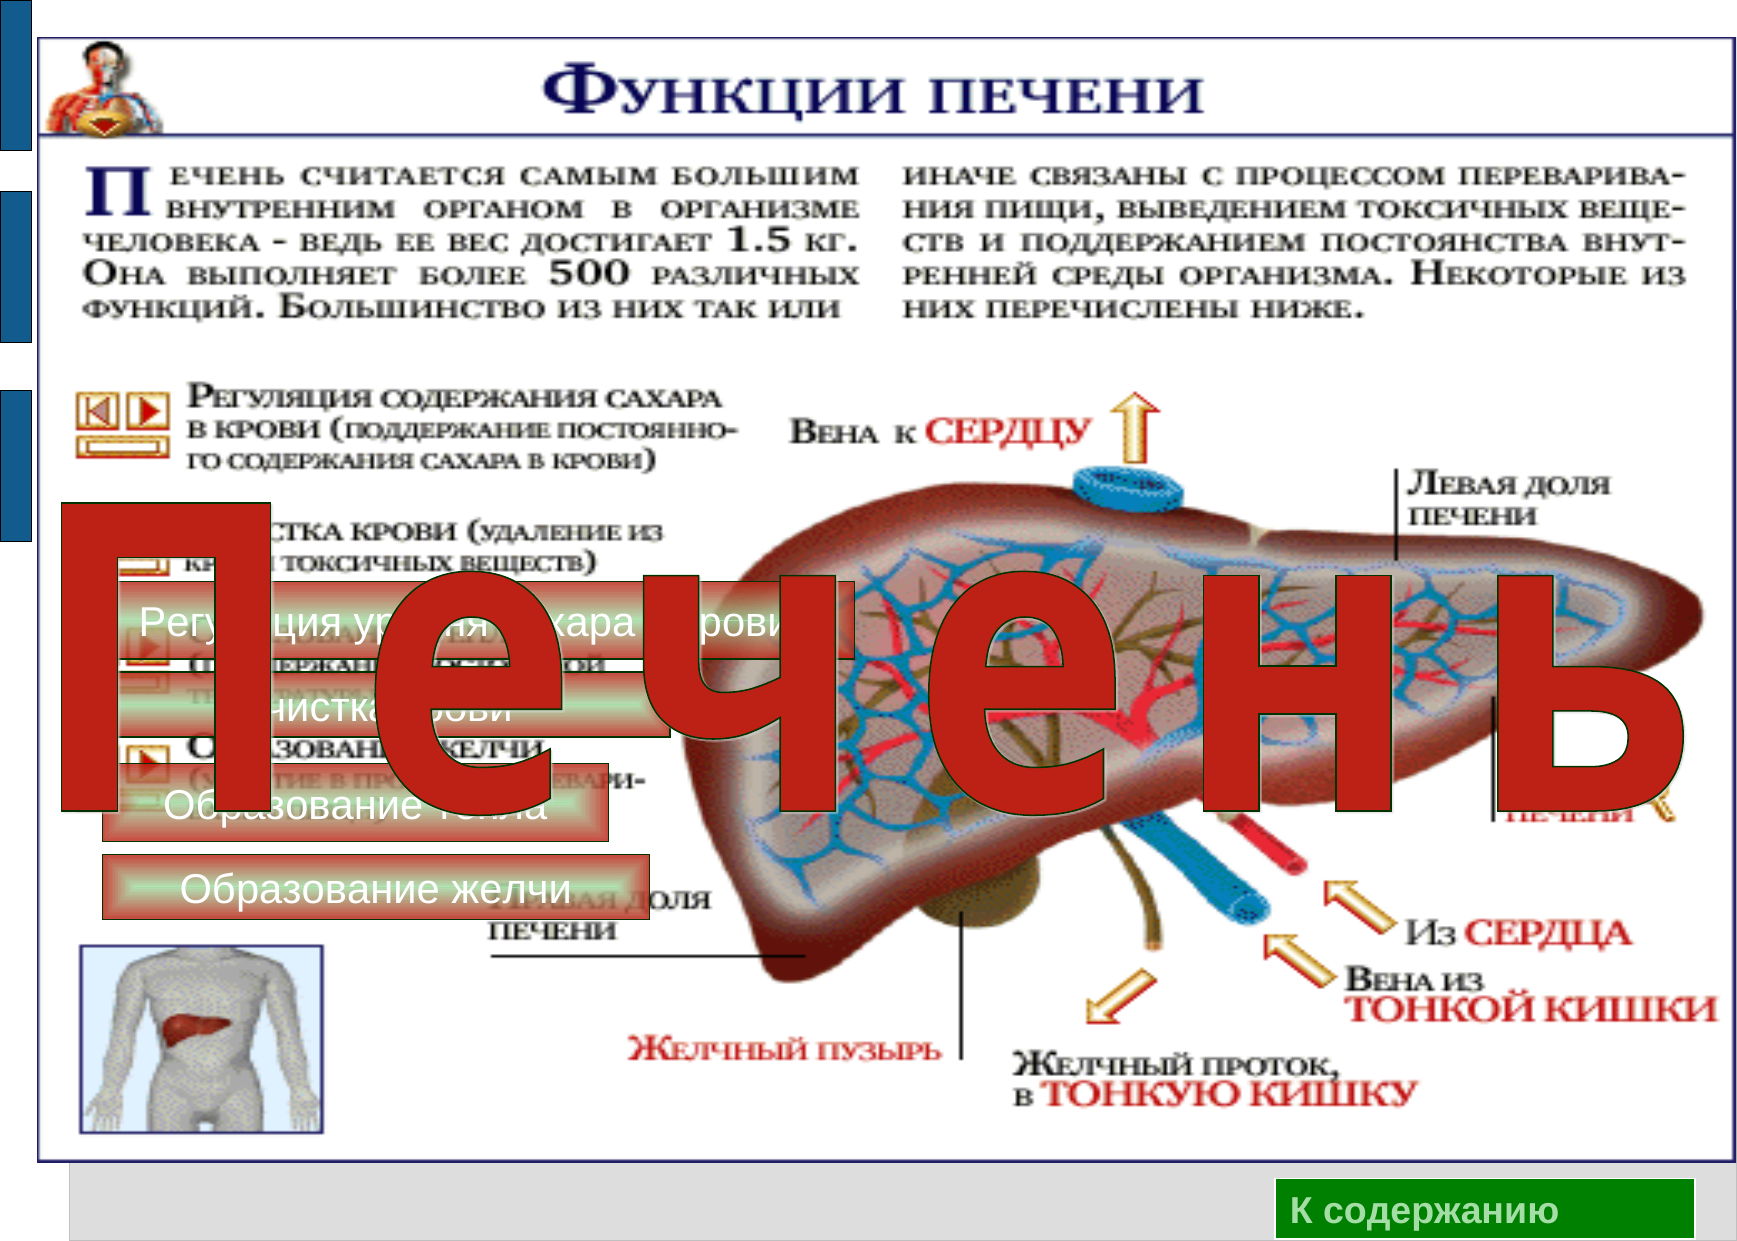

#
Печень
Регуляция уровня сахара в крови
Очистка крови
Образование тепла
Образование желчи
К содержанию